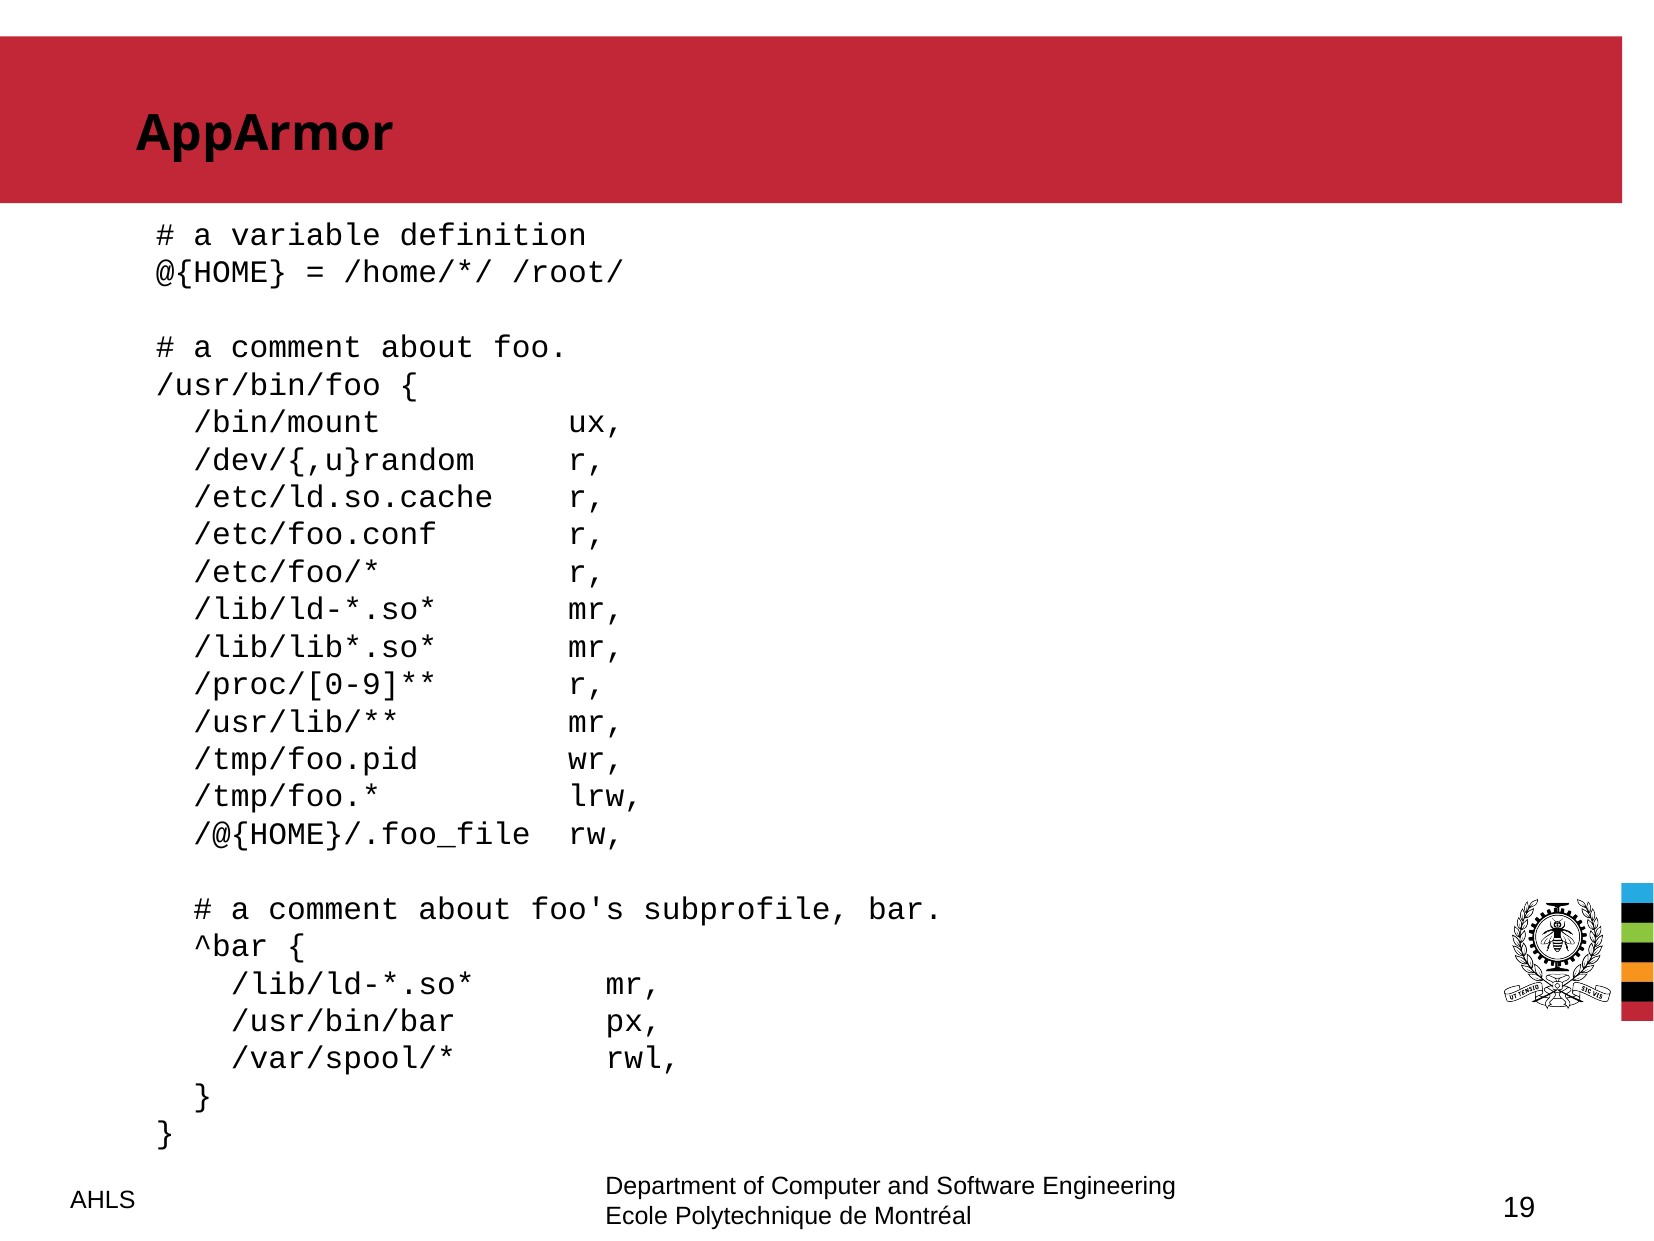

# AppArmor
# a variable definition
@{HOME} = /home/*/ /root/
# a comment about foo.
/usr/bin/foo {
 /bin/mount ux,
 /dev/{,u}random r,
 /etc/ld.so.cache r,
 /etc/foo.conf r,
 /etc/foo/* r,
 /lib/ld-*.so* mr,
 /lib/lib*.so* mr,
 /proc/[0-9]** r,
 /usr/lib/** mr,
 /tmp/foo.pid wr,
 /tmp/foo.* lrw,
 /@{HOME}/.foo_file rw,
 # a comment about foo's subprofile, bar.
 ^bar {
 /lib/ld-*.so* mr,
 /usr/bin/bar px,
 /var/spool/* rwl,
 }
}